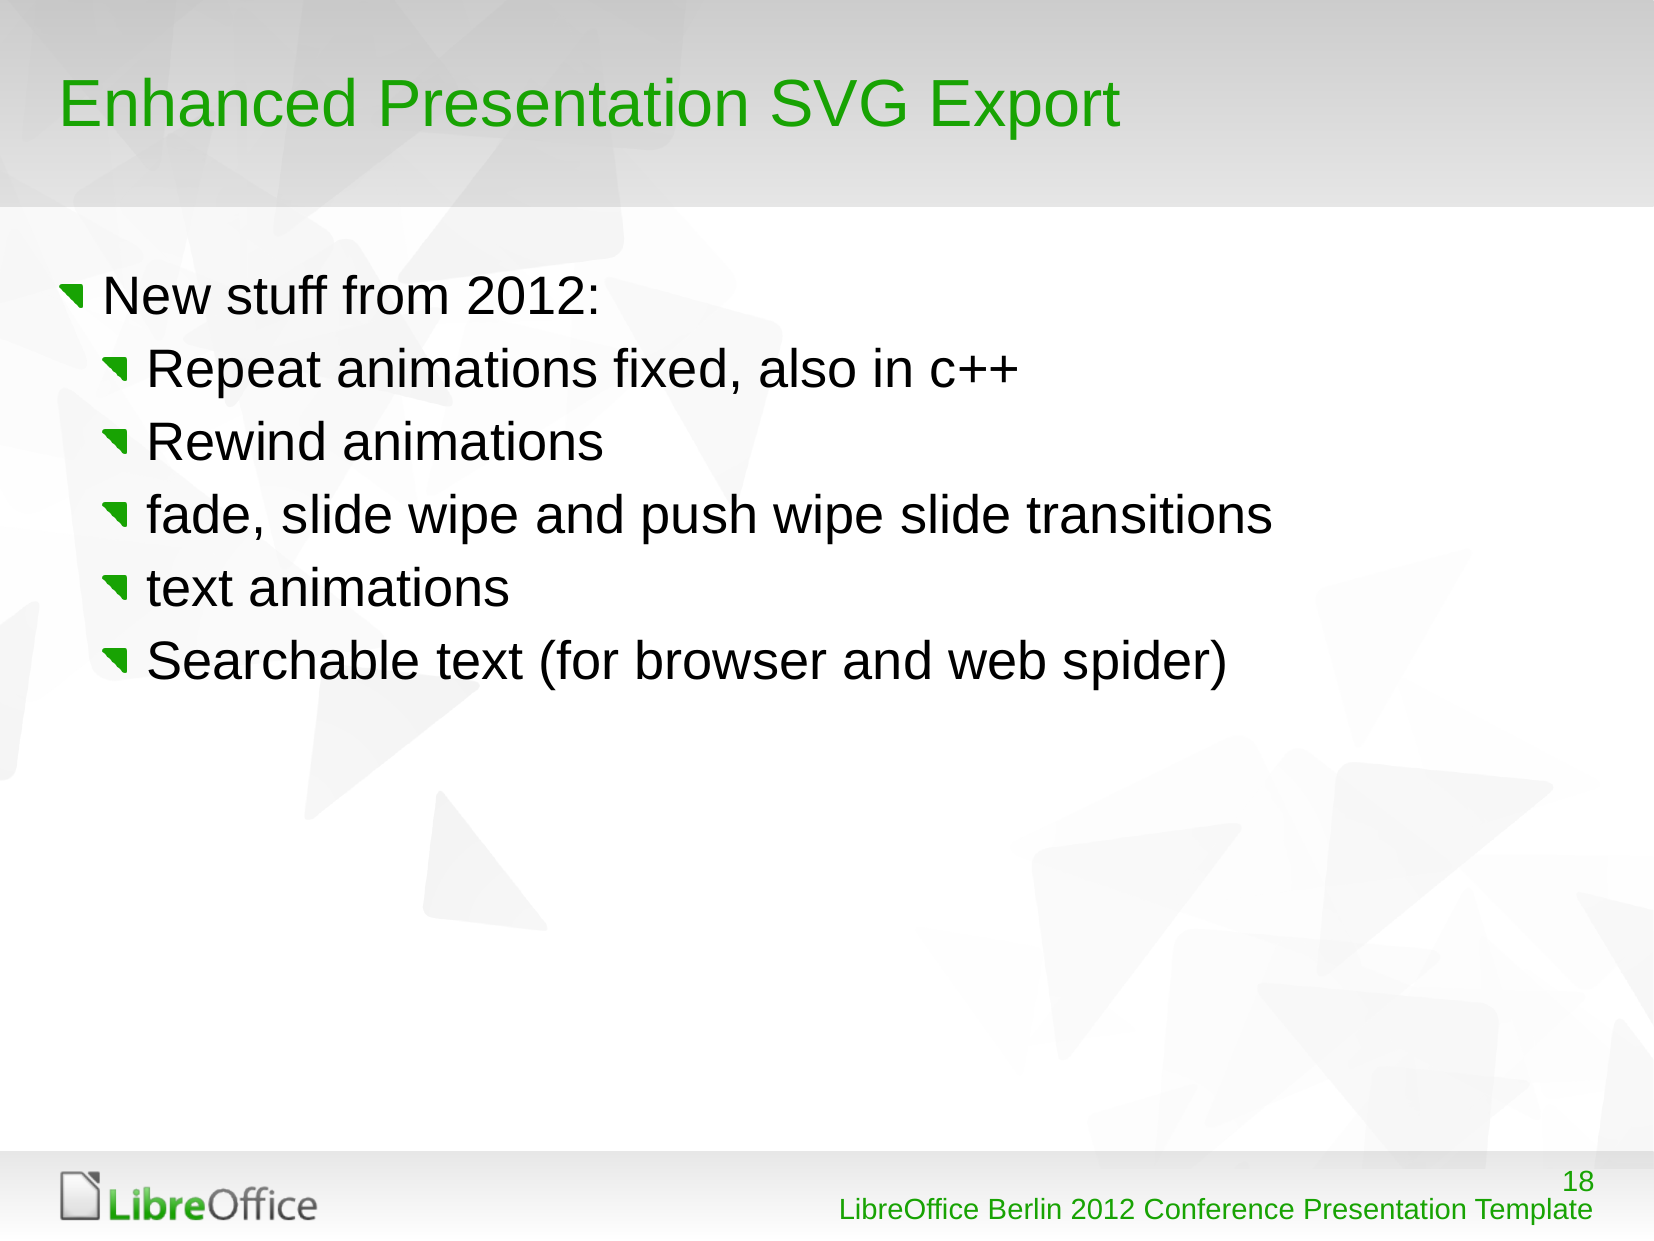

# Enhanced Presentation SVG Export
New stuff from 2012:
Repeat animations fixed, also in c++
Rewind animations
fade, slide wipe and push wipe slide transitions
text animations
Searchable text (for browser and web spider)
18
LibreOffice Berlin 2012 Conference Presentation Template